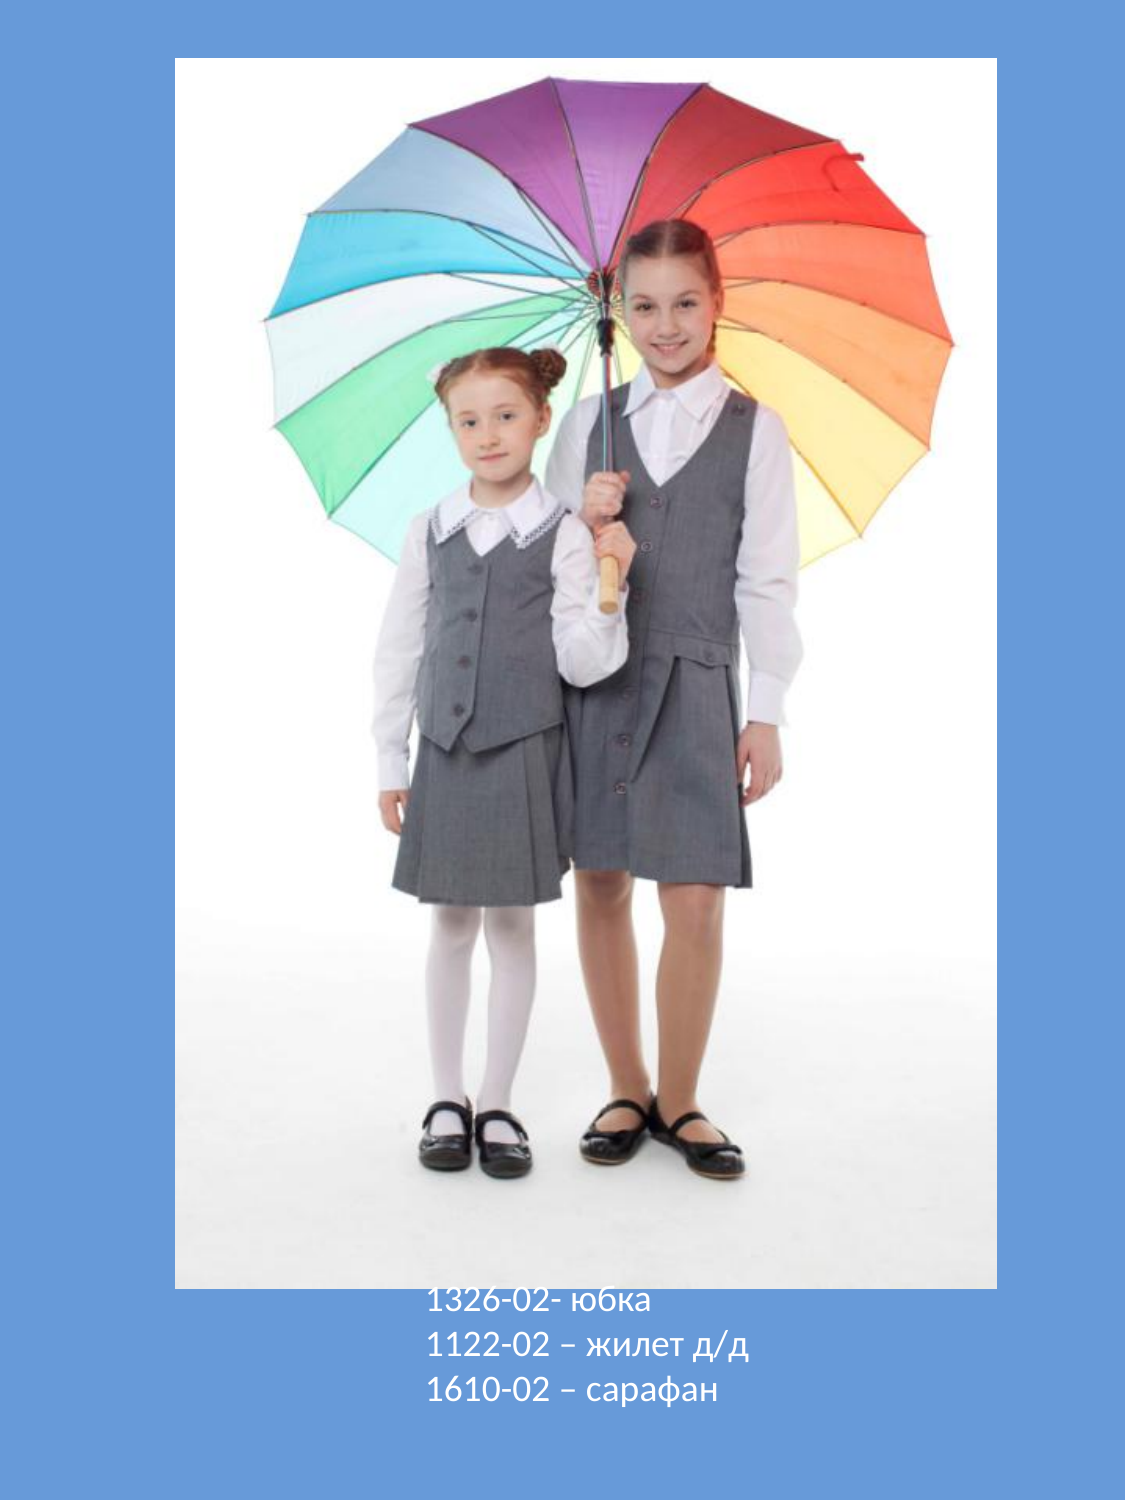

1326-02- юбка
1122-02 – жилет д/д
1610-02 – сарафан